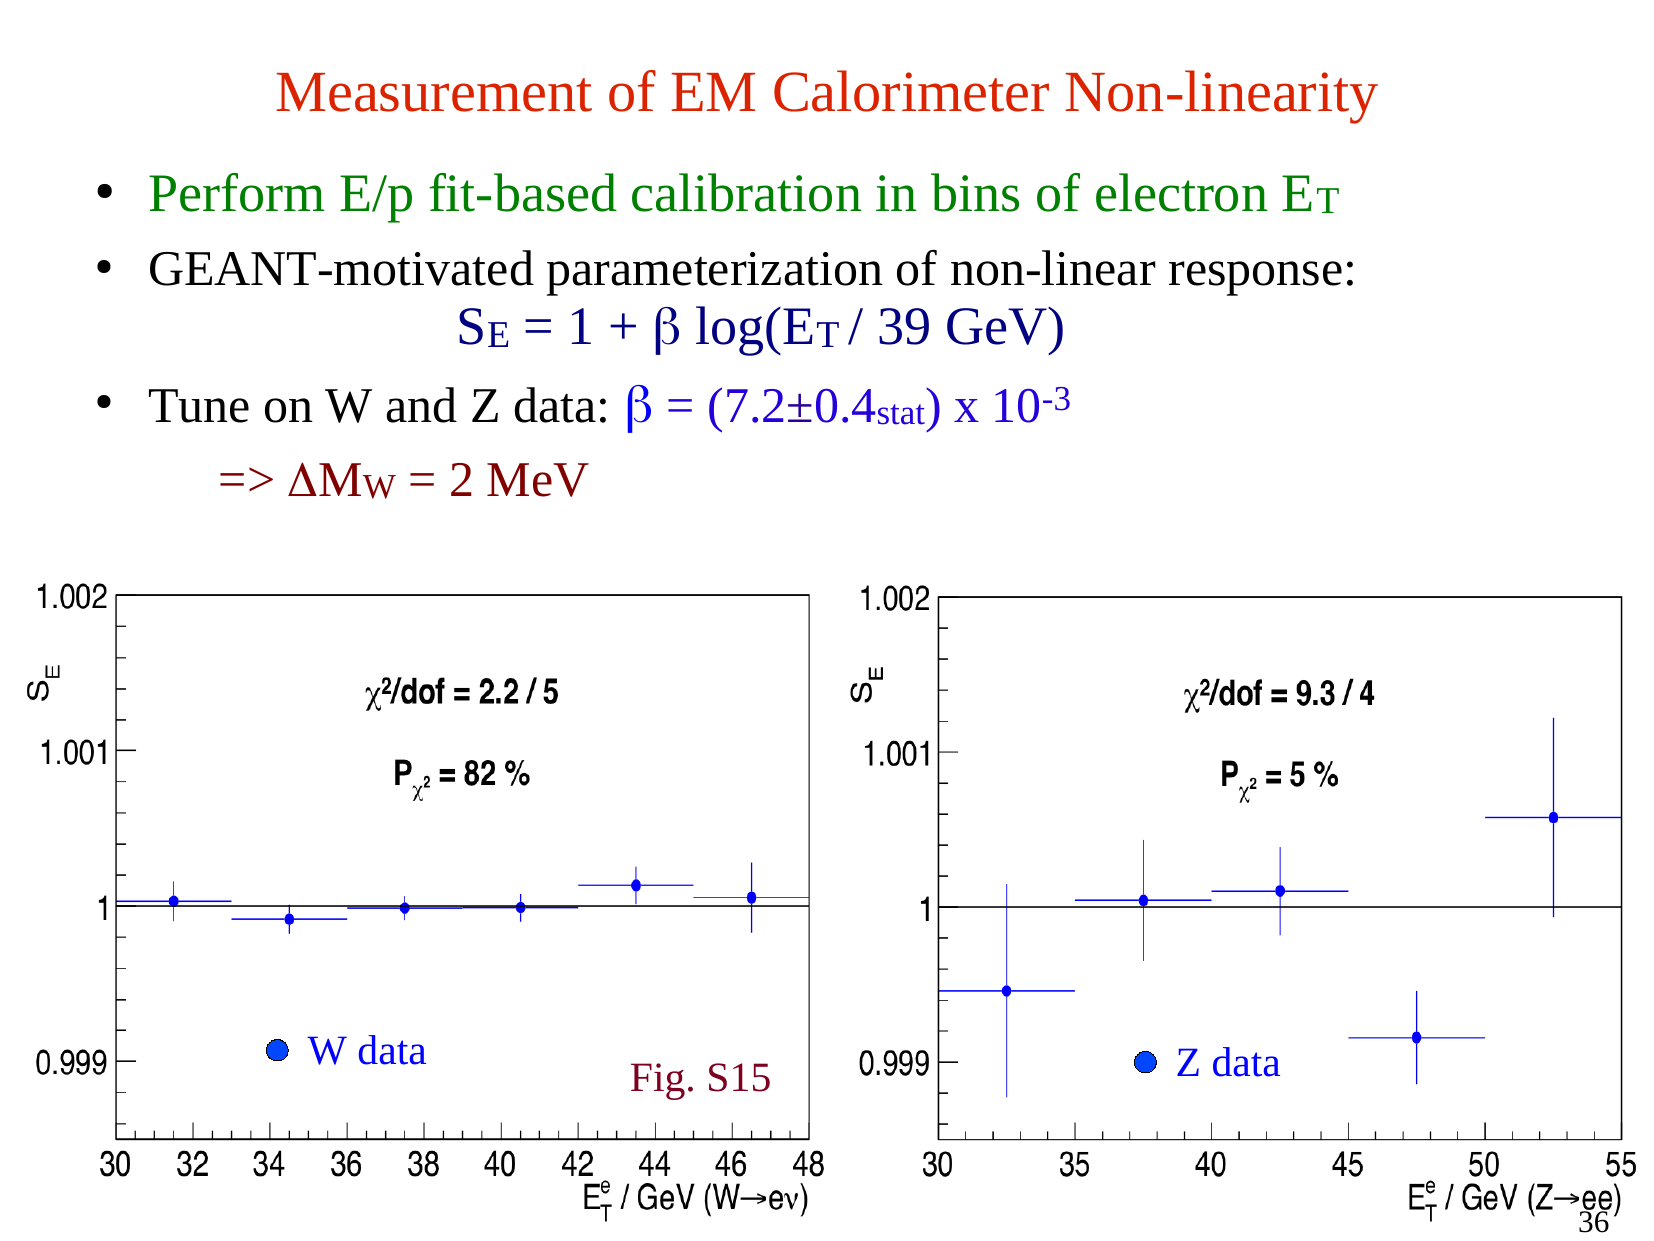

# Measurement of EM Calorimeter Non-linearity
Perform E/p fit-based calibration in bins of electron ET
GEANT-motivated parameterization of non-linear response:								 SE = 1 + β log(ET / 39 GeV)
Tune on W and Z data: β = (7.2±0.4stat) x 10-3
=> ΔMW = 2 MeV
W data
Z data
Fig. S15
A. V. Kotwal, JLab Users Meeting, 6/14/22